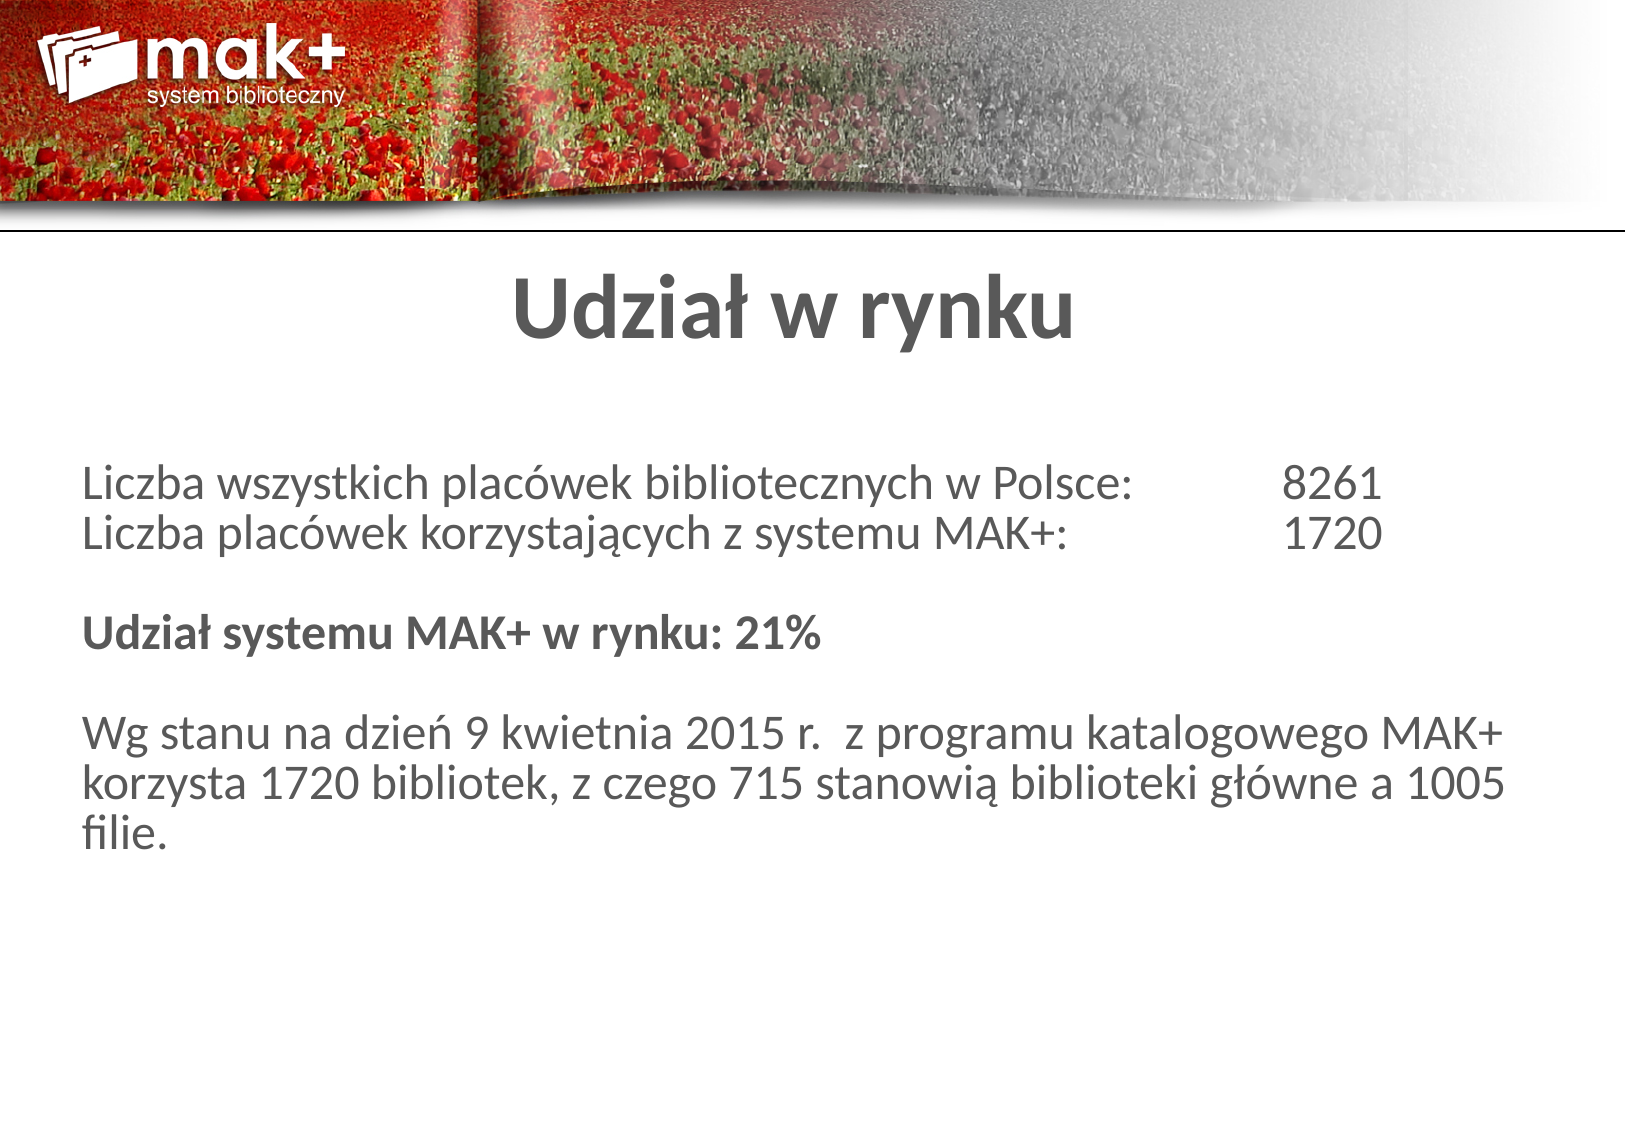

Udział w rynku
Liczba wszystkich placówek bibliotecznych w Polsce:	 	8261
Liczba placówek korzystających z systemu MAK+:			1720
Udział systemu MAK+ w rynku: 21%
Wg stanu na dzień 9 kwietnia 2015 r. z programu katalogowego MAK+ korzysta 1720 bibliotek, z czego 715 stanowią biblioteki główne a 1005 filie.